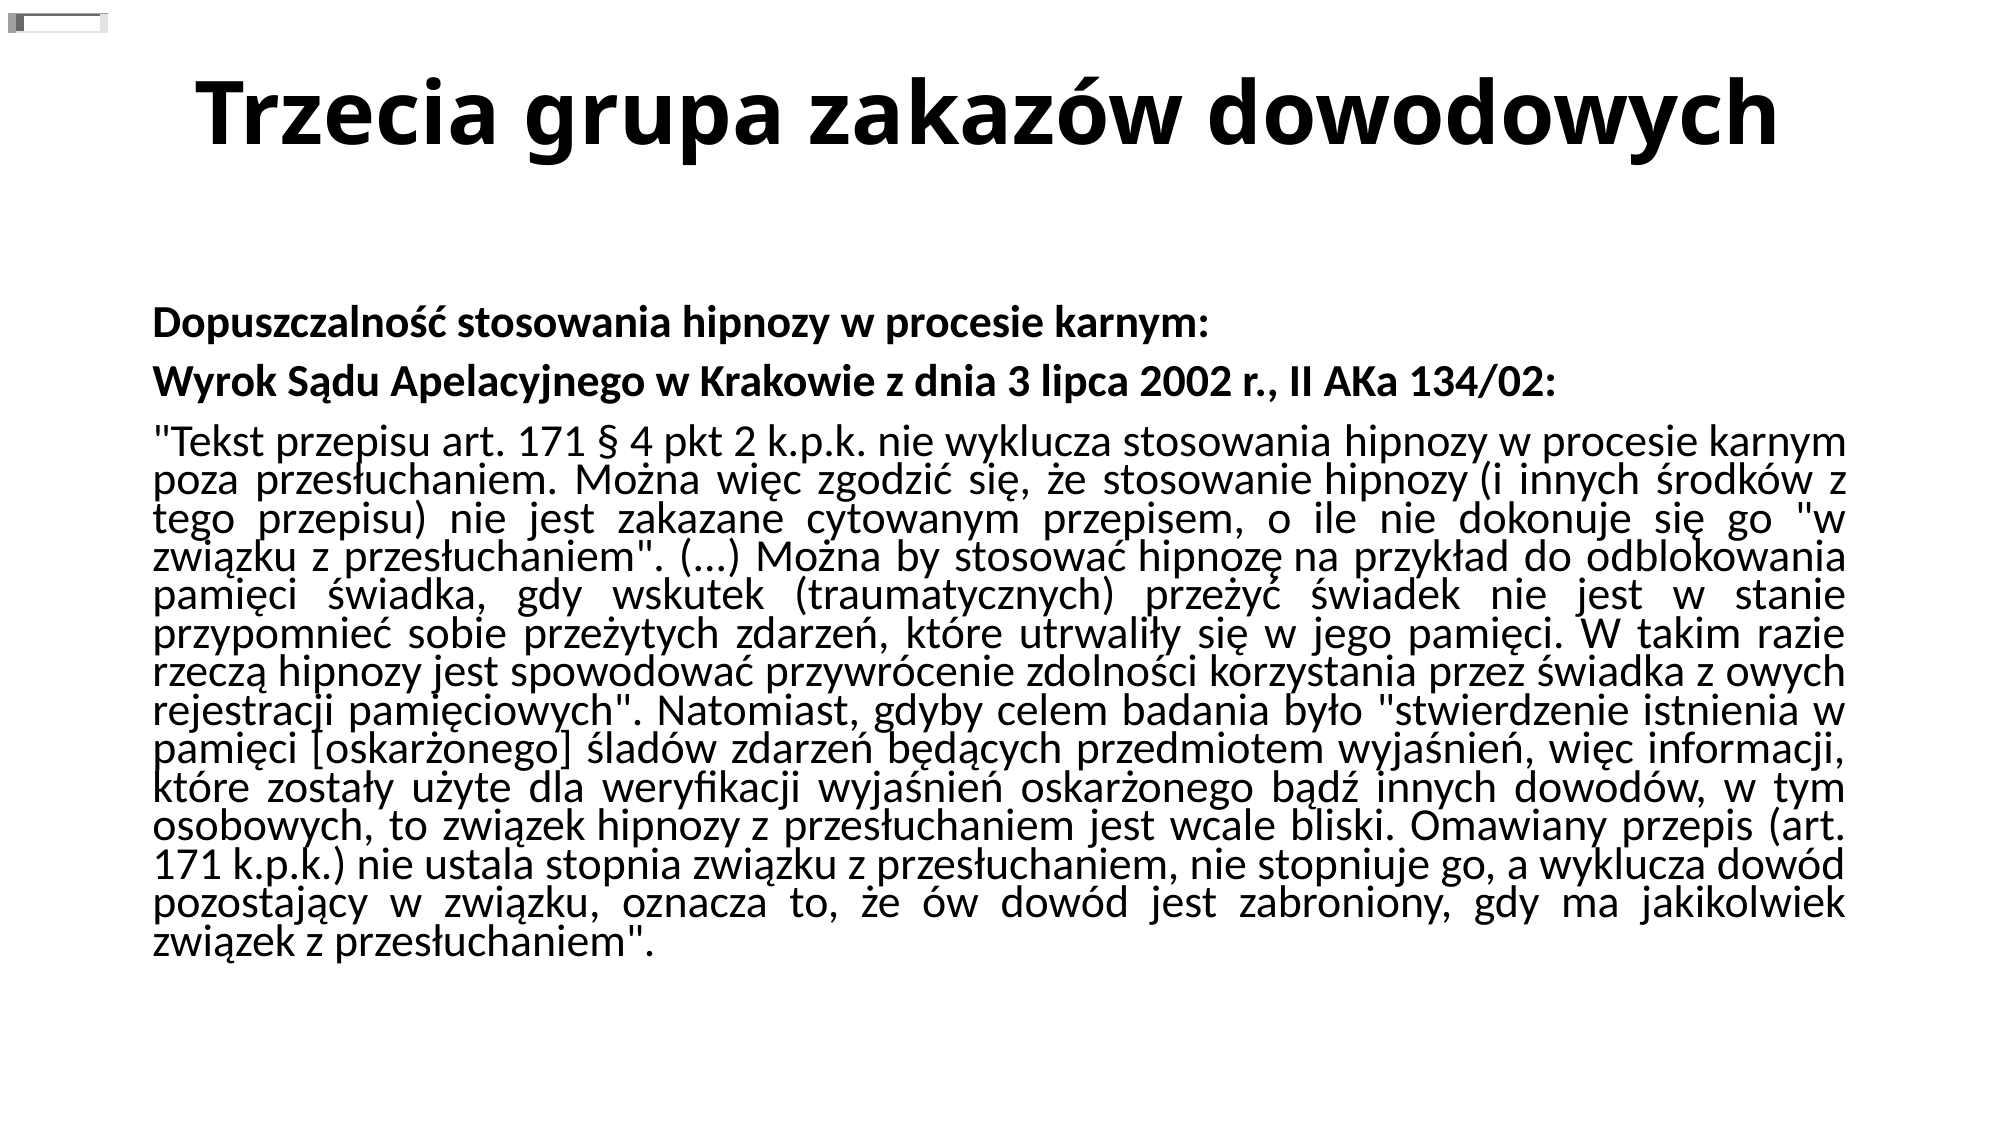

# Trzecia grupa zakazów dowodowych
Dopuszczalność stosowania hipnozy w procesie karnym:
Wyrok Sądu Apelacyjnego w Krakowie z dnia 3 lipca 2002 r., II AKa 134/02:
"Tekst przepisu art. 171 § 4 pkt 2 k.p.k. nie wyklucza stosowania hipnozy w procesie karnym poza przesłuchaniem. Można więc zgodzić się, że stosowanie hipnozy (i innych środków z tego przepisu) nie jest zakazane cytowanym przepisem, o ile nie dokonuje się go "w związku z przesłuchaniem". (...) Można by stosować hipnozę na przykład do odblokowania pamięci świadka, gdy wskutek (traumatycznych) przeżyć świadek nie jest w stanie przypomnieć sobie przeżytych zdarzeń, które utrwaliły się w jego pamięci. W takim razie rzeczą hipnozy jest spowodować przywrócenie zdolności korzystania przez świadka z owych rejestracji pamięciowych". Natomiast, gdyby celem badania było "stwierdzenie istnienia w pamięci [oskarżonego] śladów zdarzeń będących przedmiotem wyjaśnień, więc informacji, które zostały użyte dla weryfikacji wyjaśnień oskarżonego bądź innych dowodów, w tym osobowych, to związek hipnozy z przesłuchaniem jest wcale bliski. Omawiany przepis (art. 171 k.p.k.) nie ustala stopnia związku z przesłuchaniem, nie stopniuje go, a wyklucza dowód pozostający w związku, oznacza to, że ów dowód jest zabroniony, gdy ma jakikolwiek związek z przesłuchaniem".